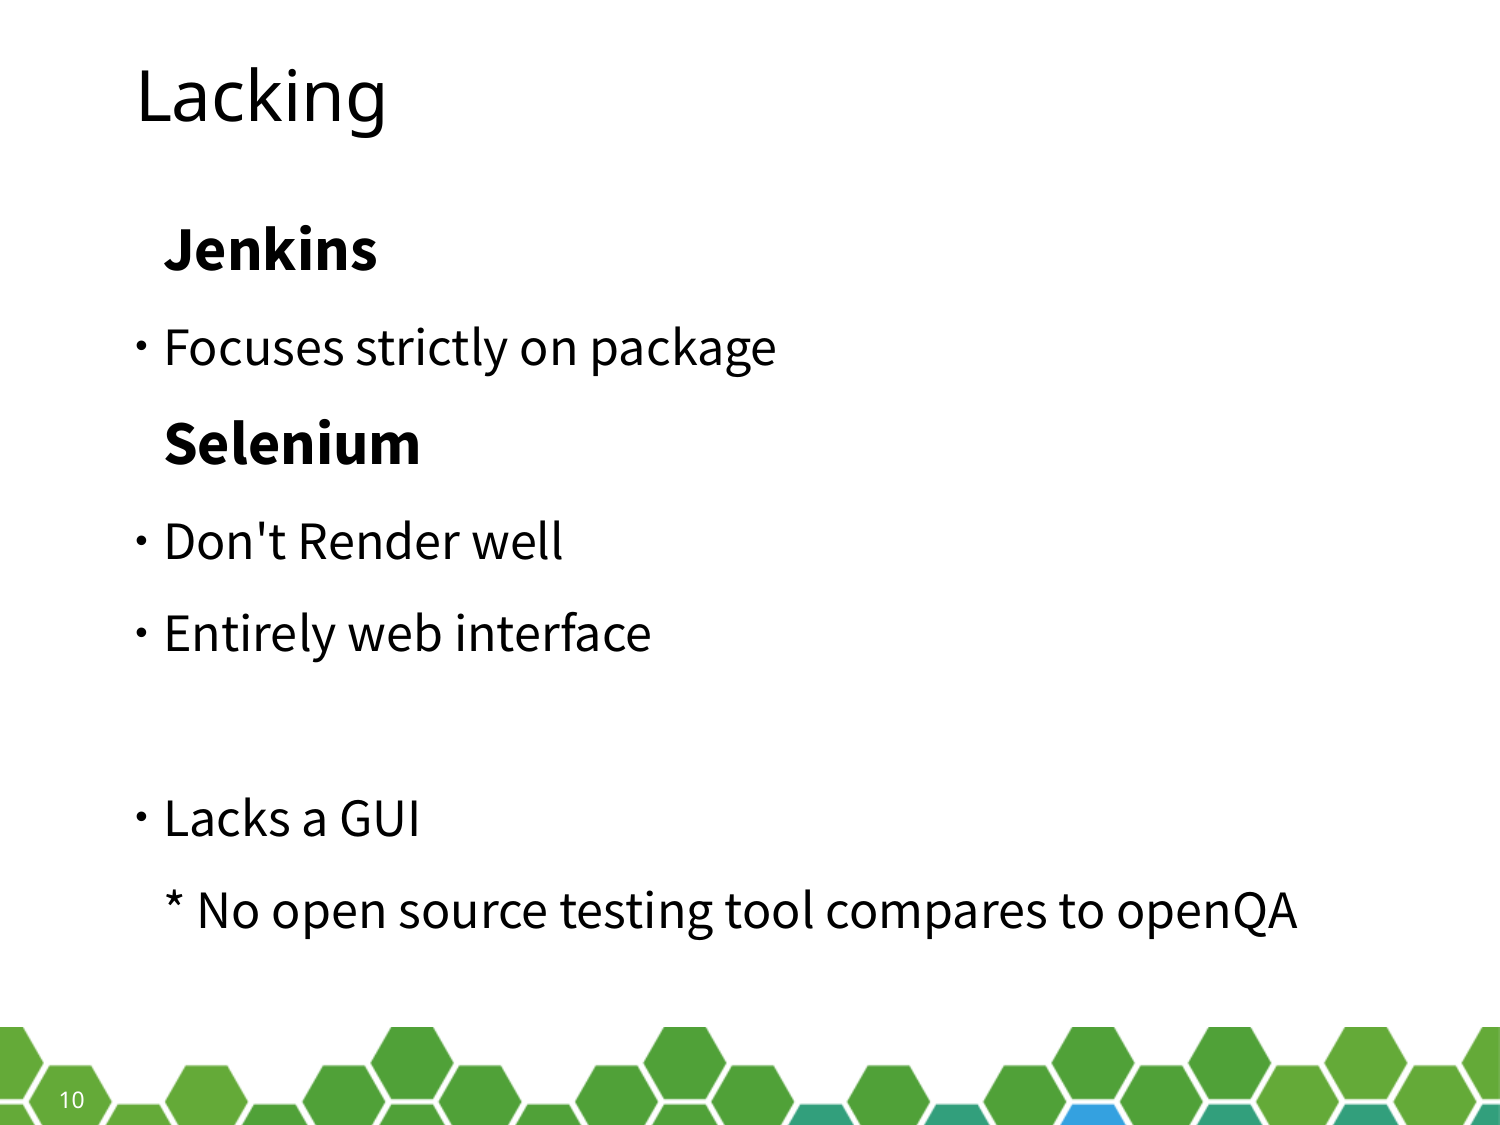

# Lacking
Jenkins
Focuses strictly on package
Selenium
Don't Render well
Entirely web interface
Lacks a GUI
* No open source testing tool compares to openQA